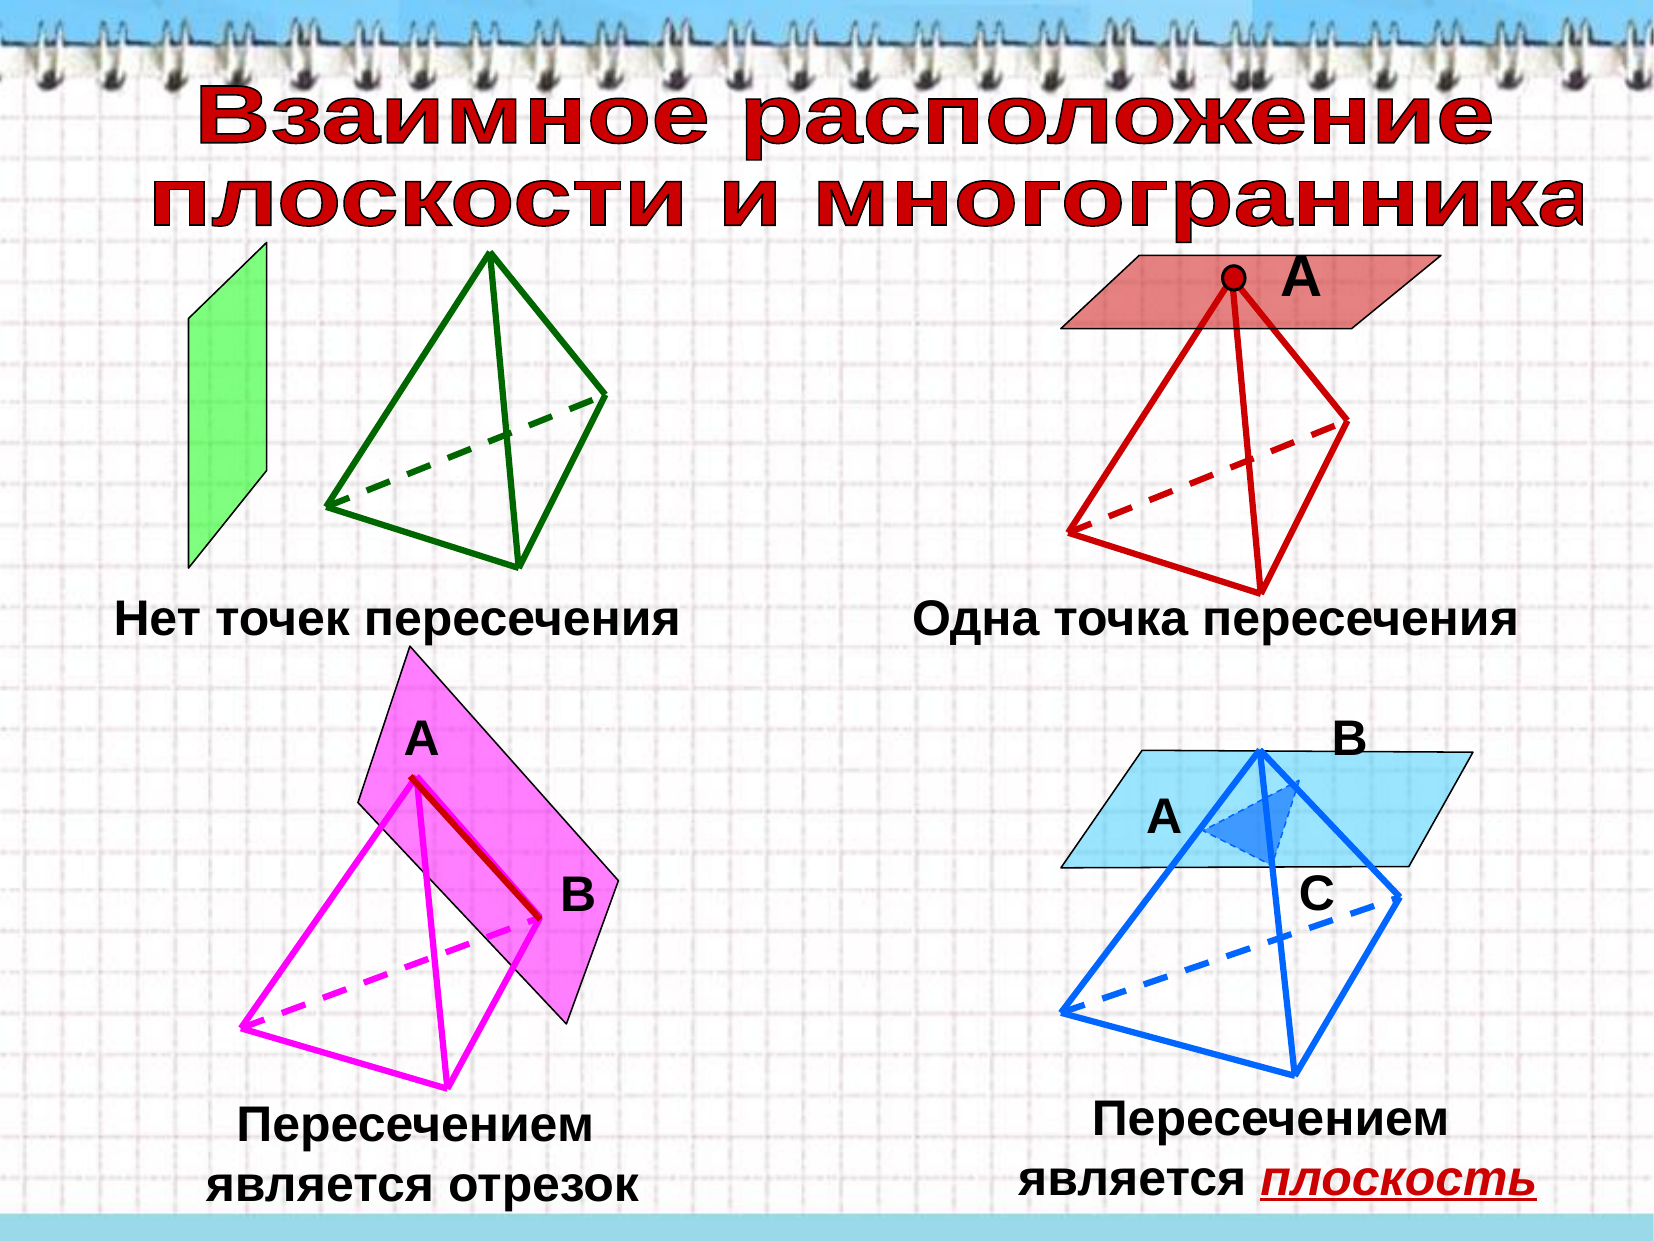

Взаимное расположение
 плоскости и многогранника
А
Нет точек пересечения
Одна точка пересечения
А
В
А
С
В
Пересечением
является плоскость
Пересечением
является отрезок